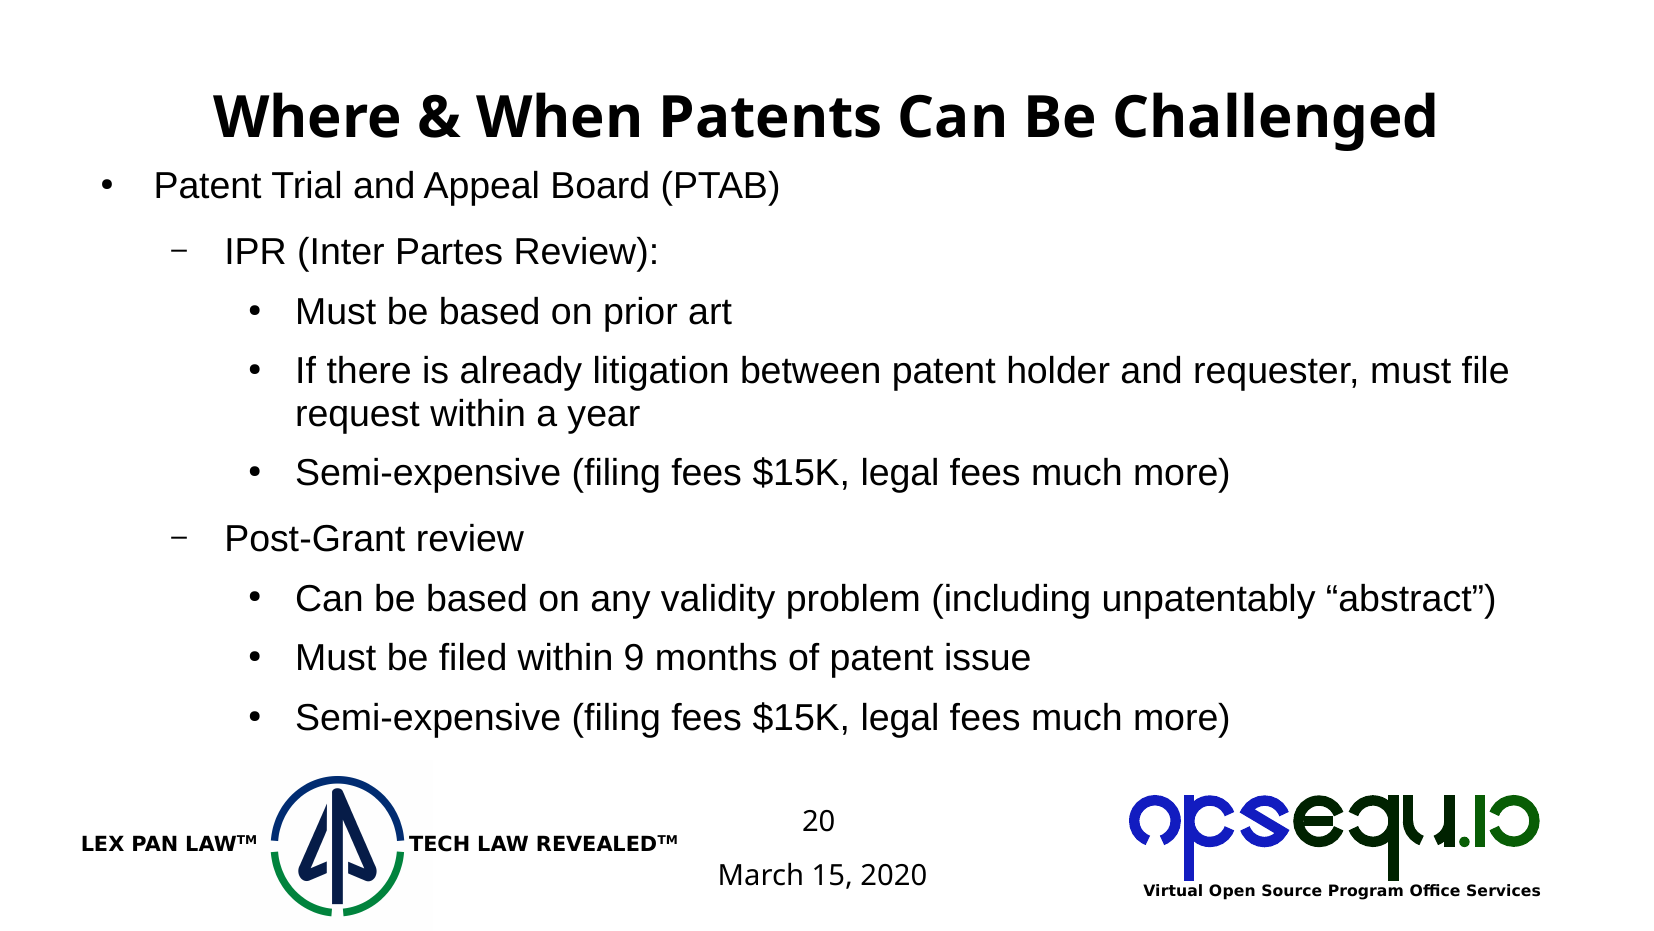

# Where & When Patents Can Be Challenged
Patent Trial and Appeal Board (PTAB)
IPR (Inter Partes Review):
Must be based on prior art
If there is already litigation between patent holder and requester, must file request within a year
Semi-expensive (filing fees $15K, legal fees much more)
Post-Grant review
Can be based on any validity problem (including unpatentably “abstract”)
Must be filed within 9 months of patent issue
Semi-expensive (filing fees $15K, legal fees much more)
20
March 15, 2020